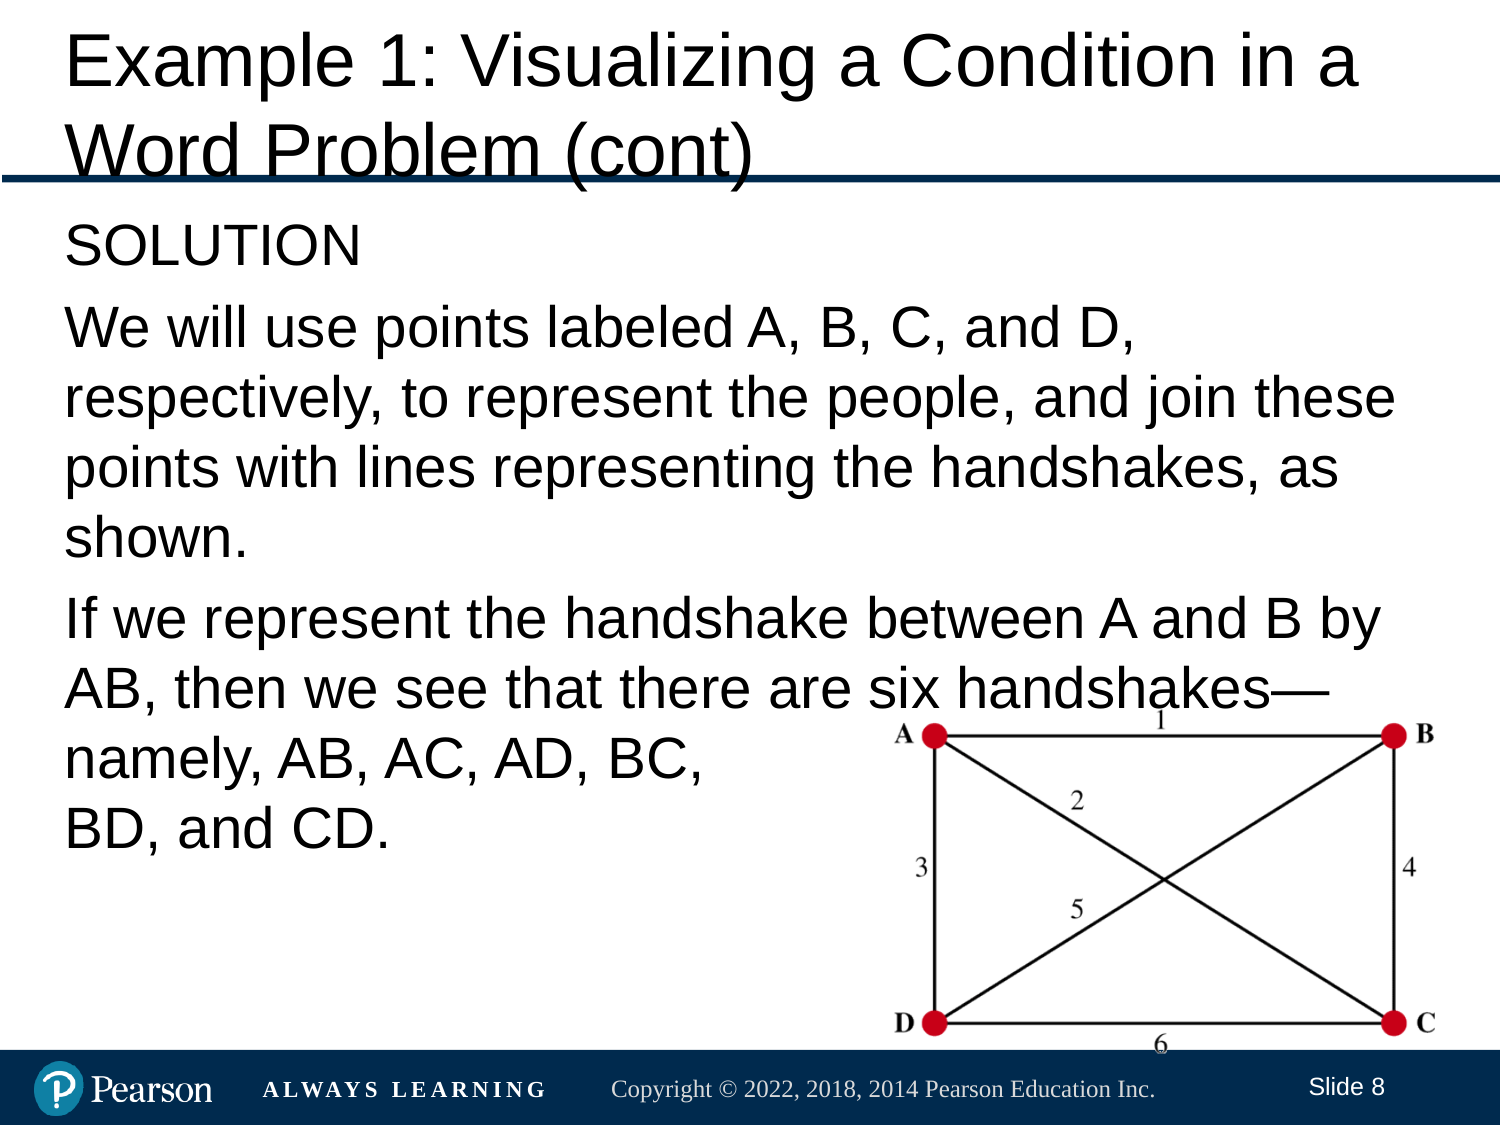

Example 1: Visualizing a Condition in a Word Problem (cont)
# SOLUTION
We will use points labeled A, B, C, and D, respectively, to represent the people, and join these points with lines representing the handshakes, as shown.
If we represent the handshake between A and B by AB, then we see that there are six handshakes—namely, AB, AC, AD, BC,
BD, and CD.